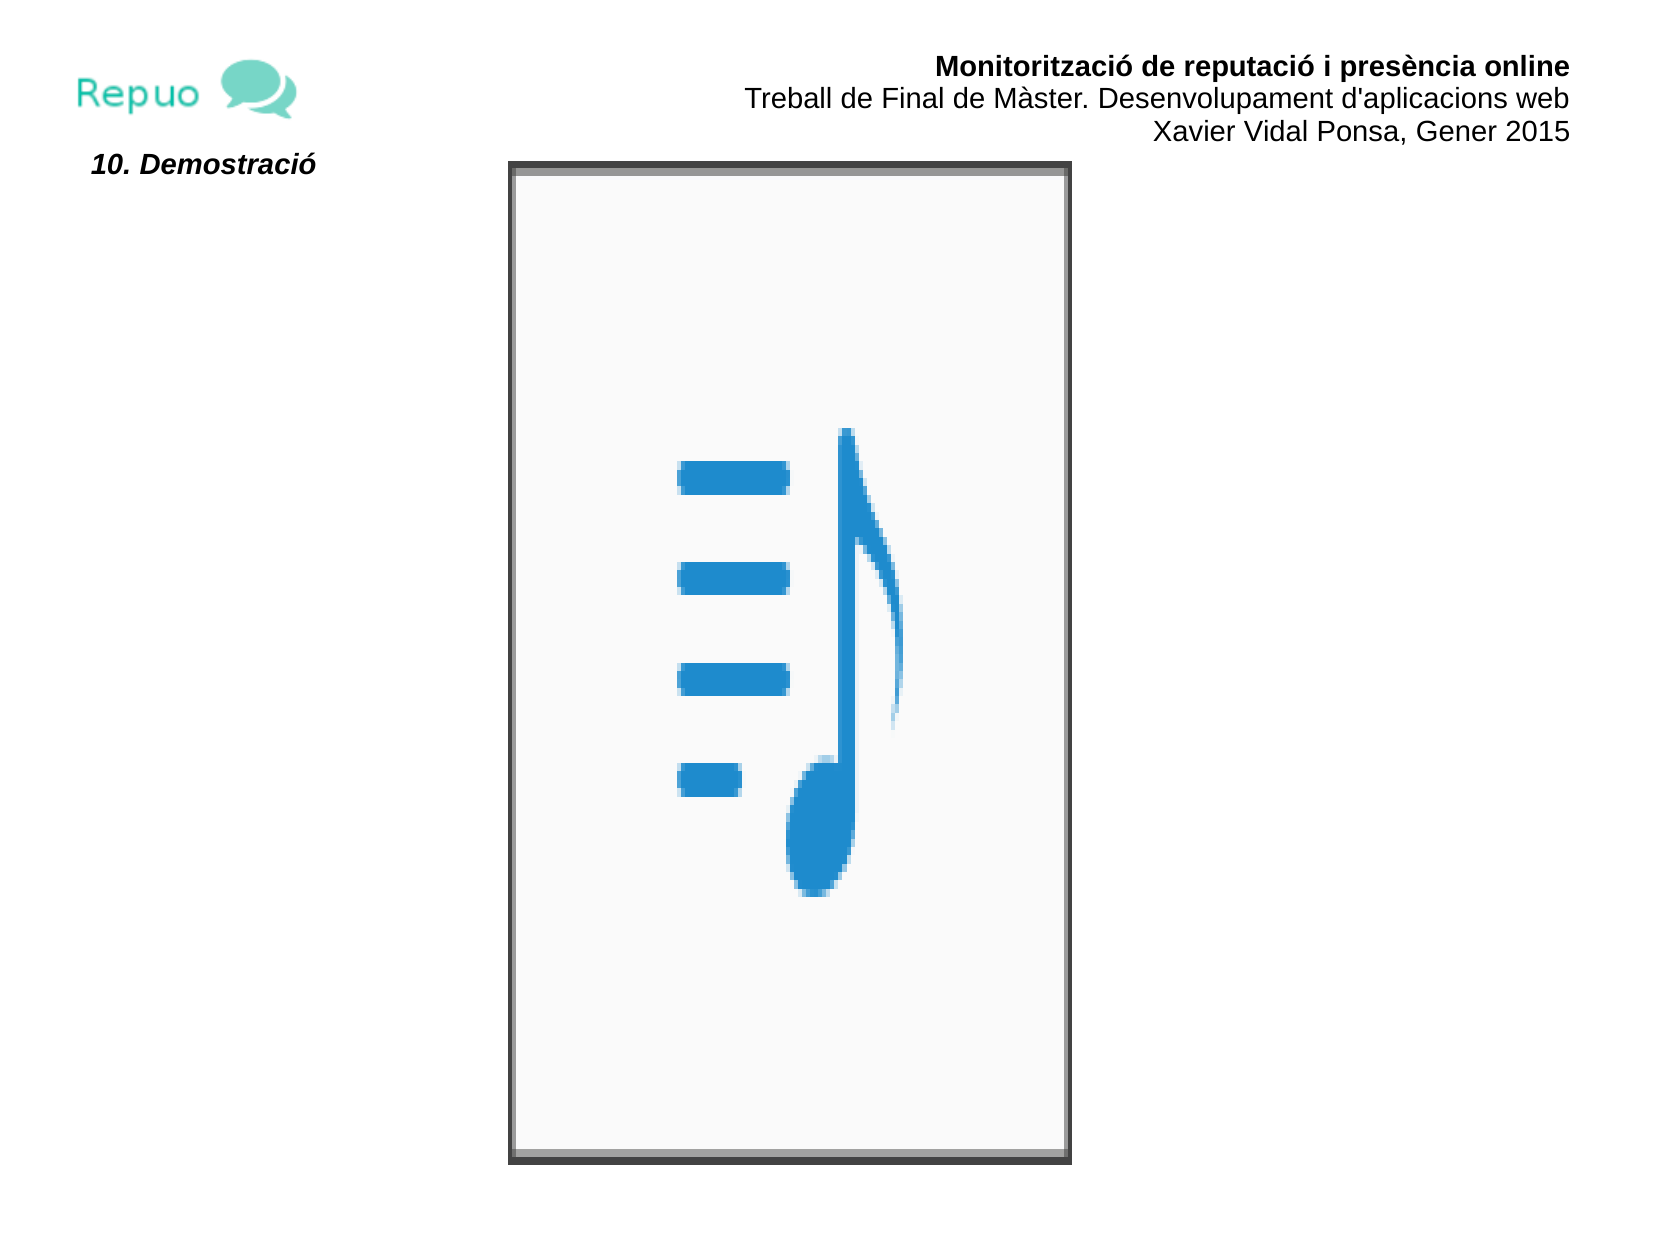

# Monitorització de reputació i presència online Treball de Final de Màster. Desenvolupament d'aplicacions web Xavier Vidal Ponsa, Gener 2015 10. Demostració